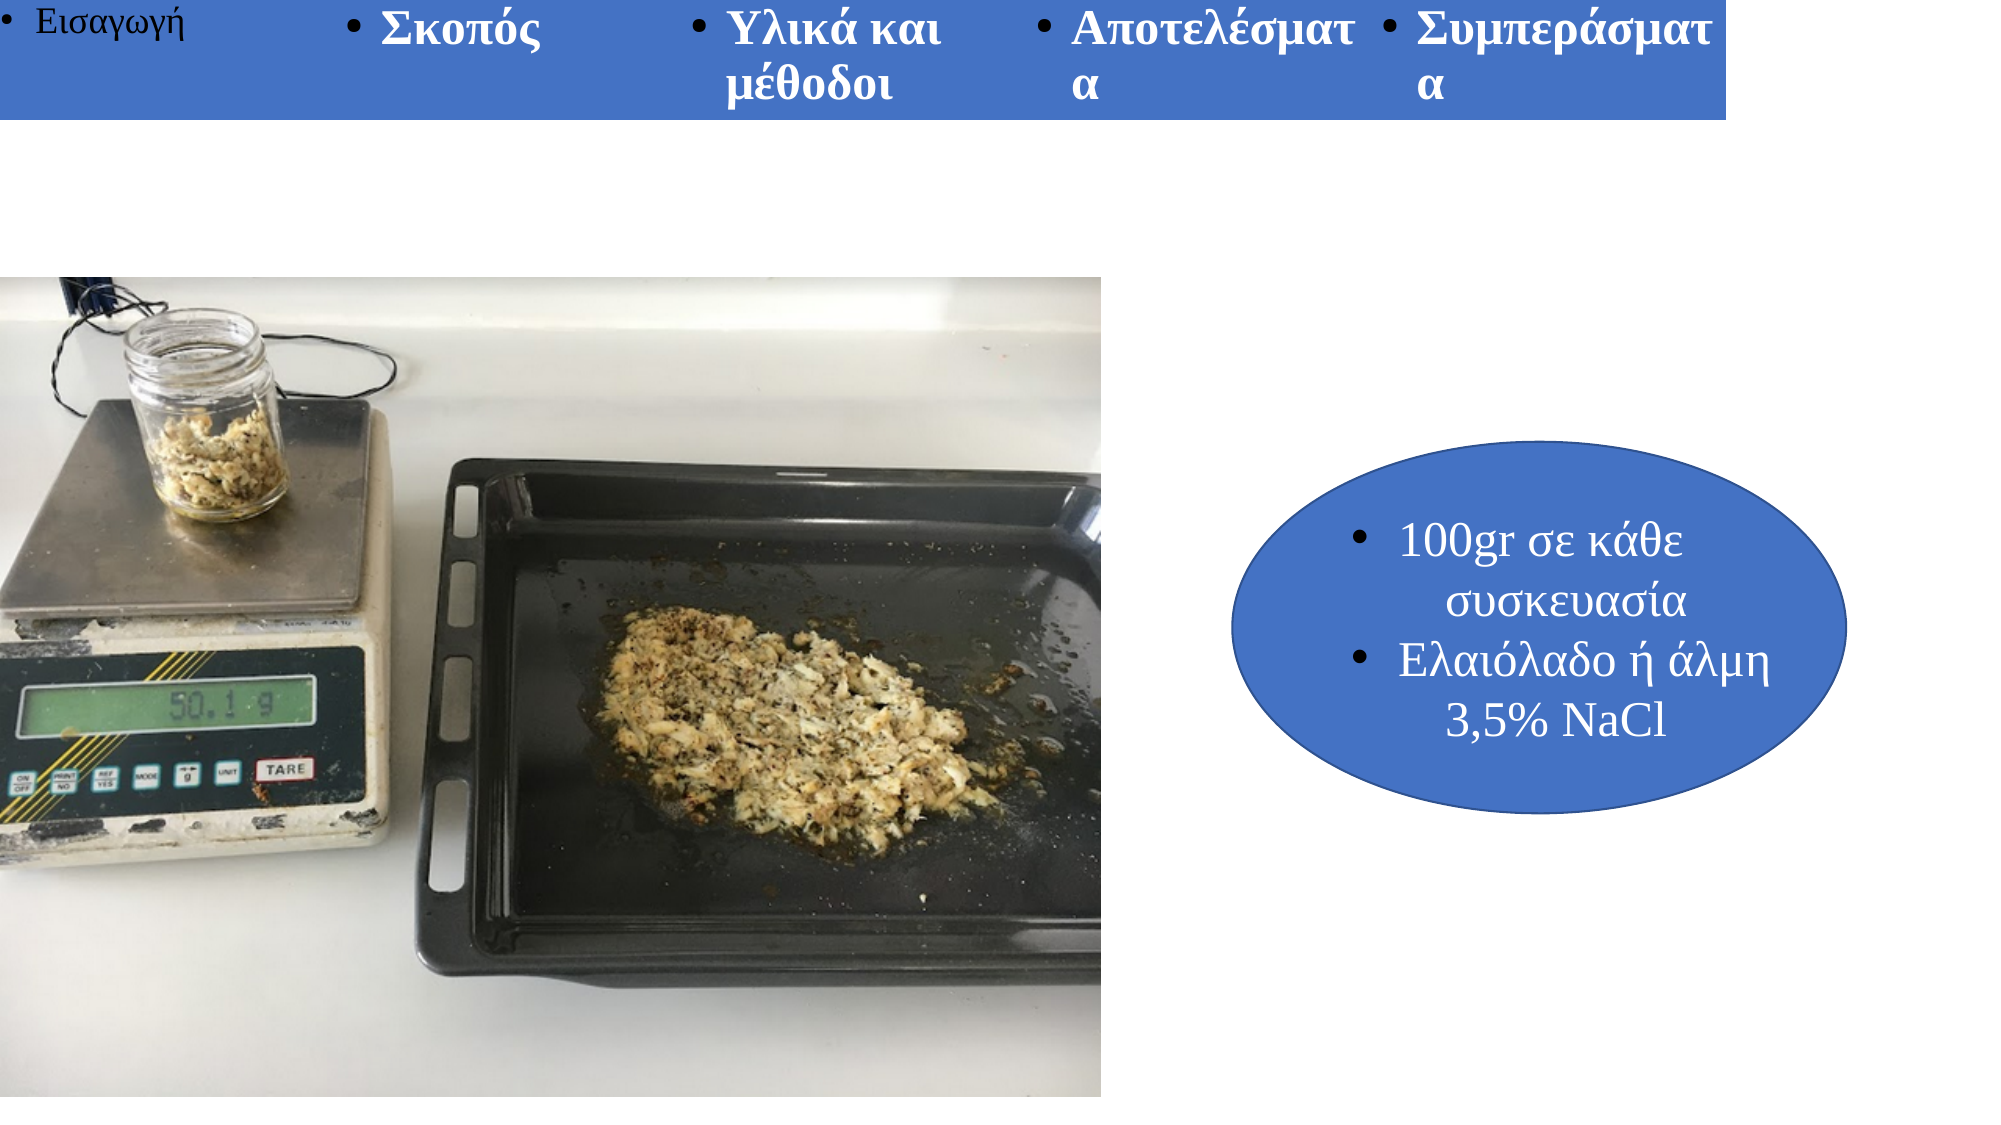

| Εισαγωγή | Σκοπός | Υλικά και μέθοδοι | Αποτελέσματα | Συμπεράσματα |
| --- | --- | --- | --- | --- |
Ζύγισμα και διαμόρφωση του τελικού προϊόντος
100gr σε κάθε συσκευασία
Ελαιόλαδο ή άλμη 3,5% NaCl